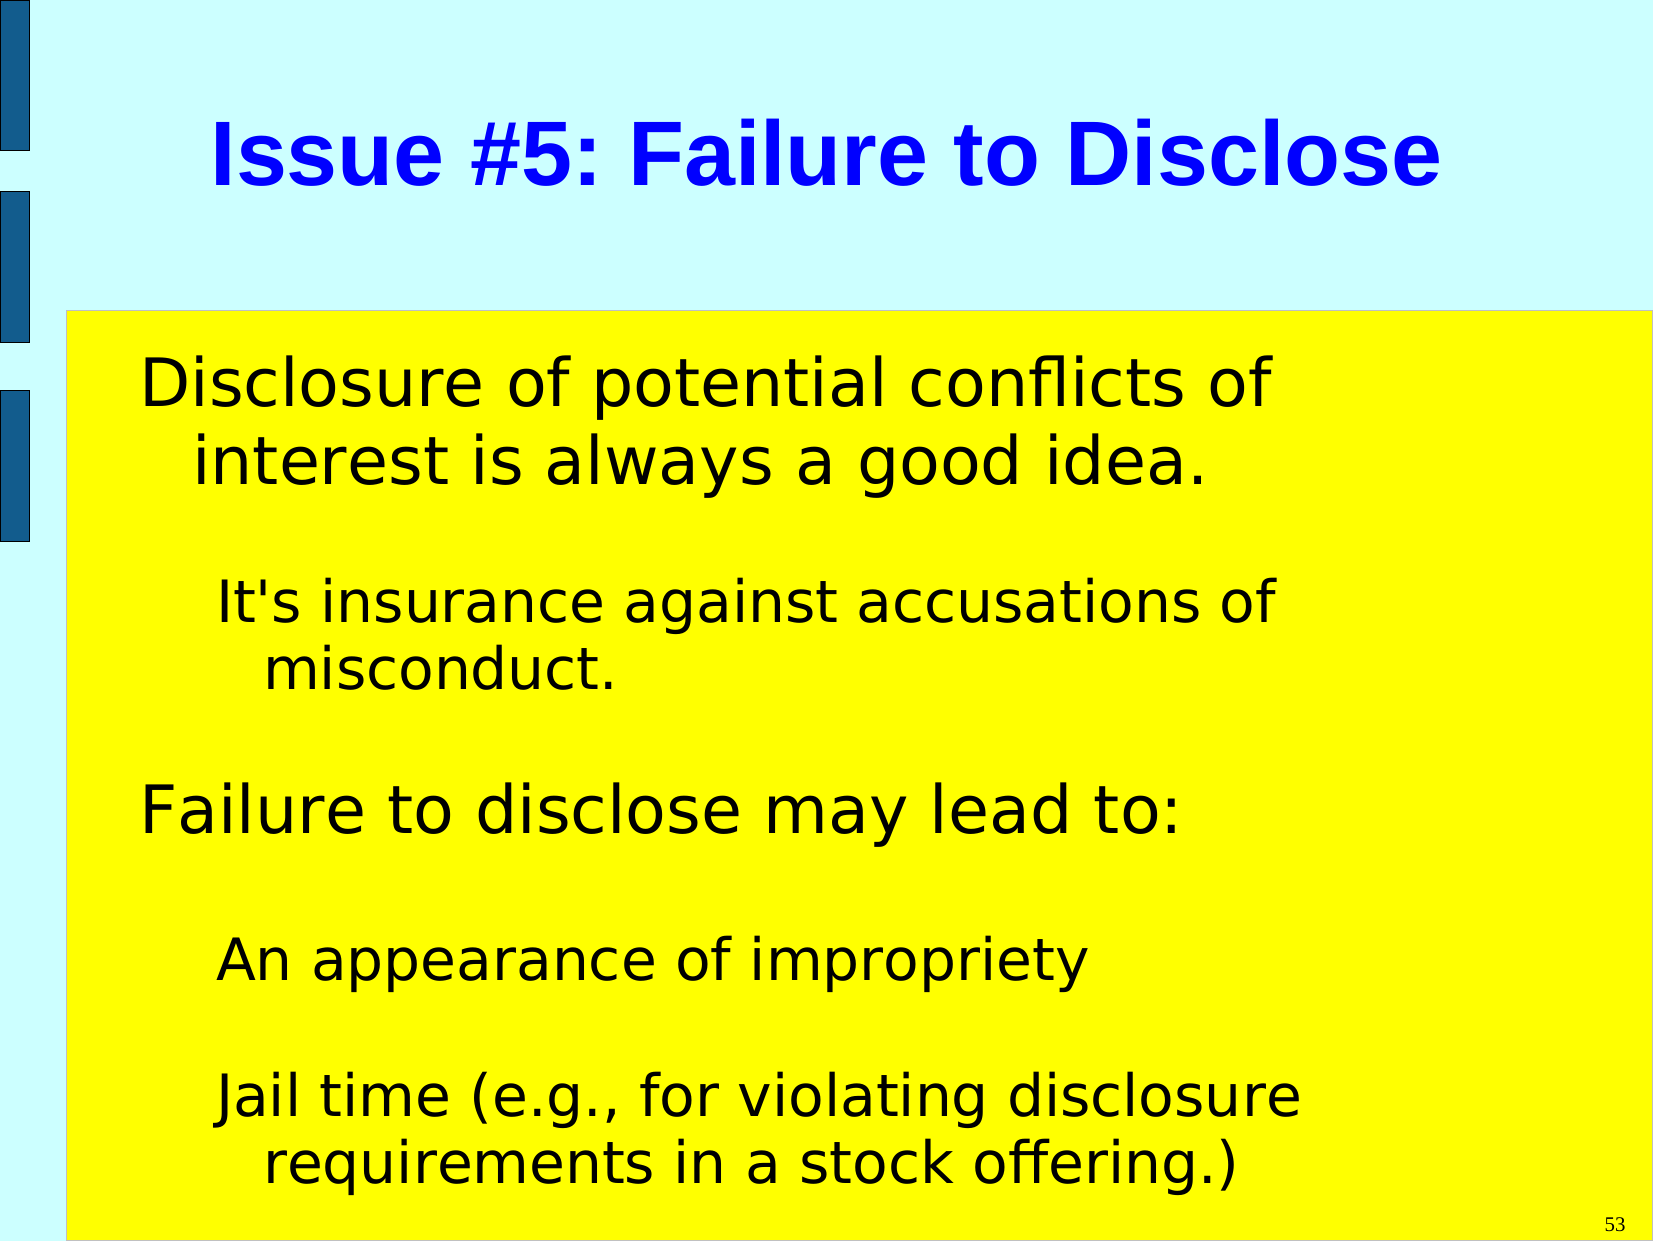

# Issue #5: Failure to Disclose
Disclosure of potential conflicts of interest is always a good idea.
It's insurance against accusations of misconduct.
Failure to disclose may lead to:
An appearance of impropriety
Jail time (e.g., for violating disclosure requirements in a stock offering.)